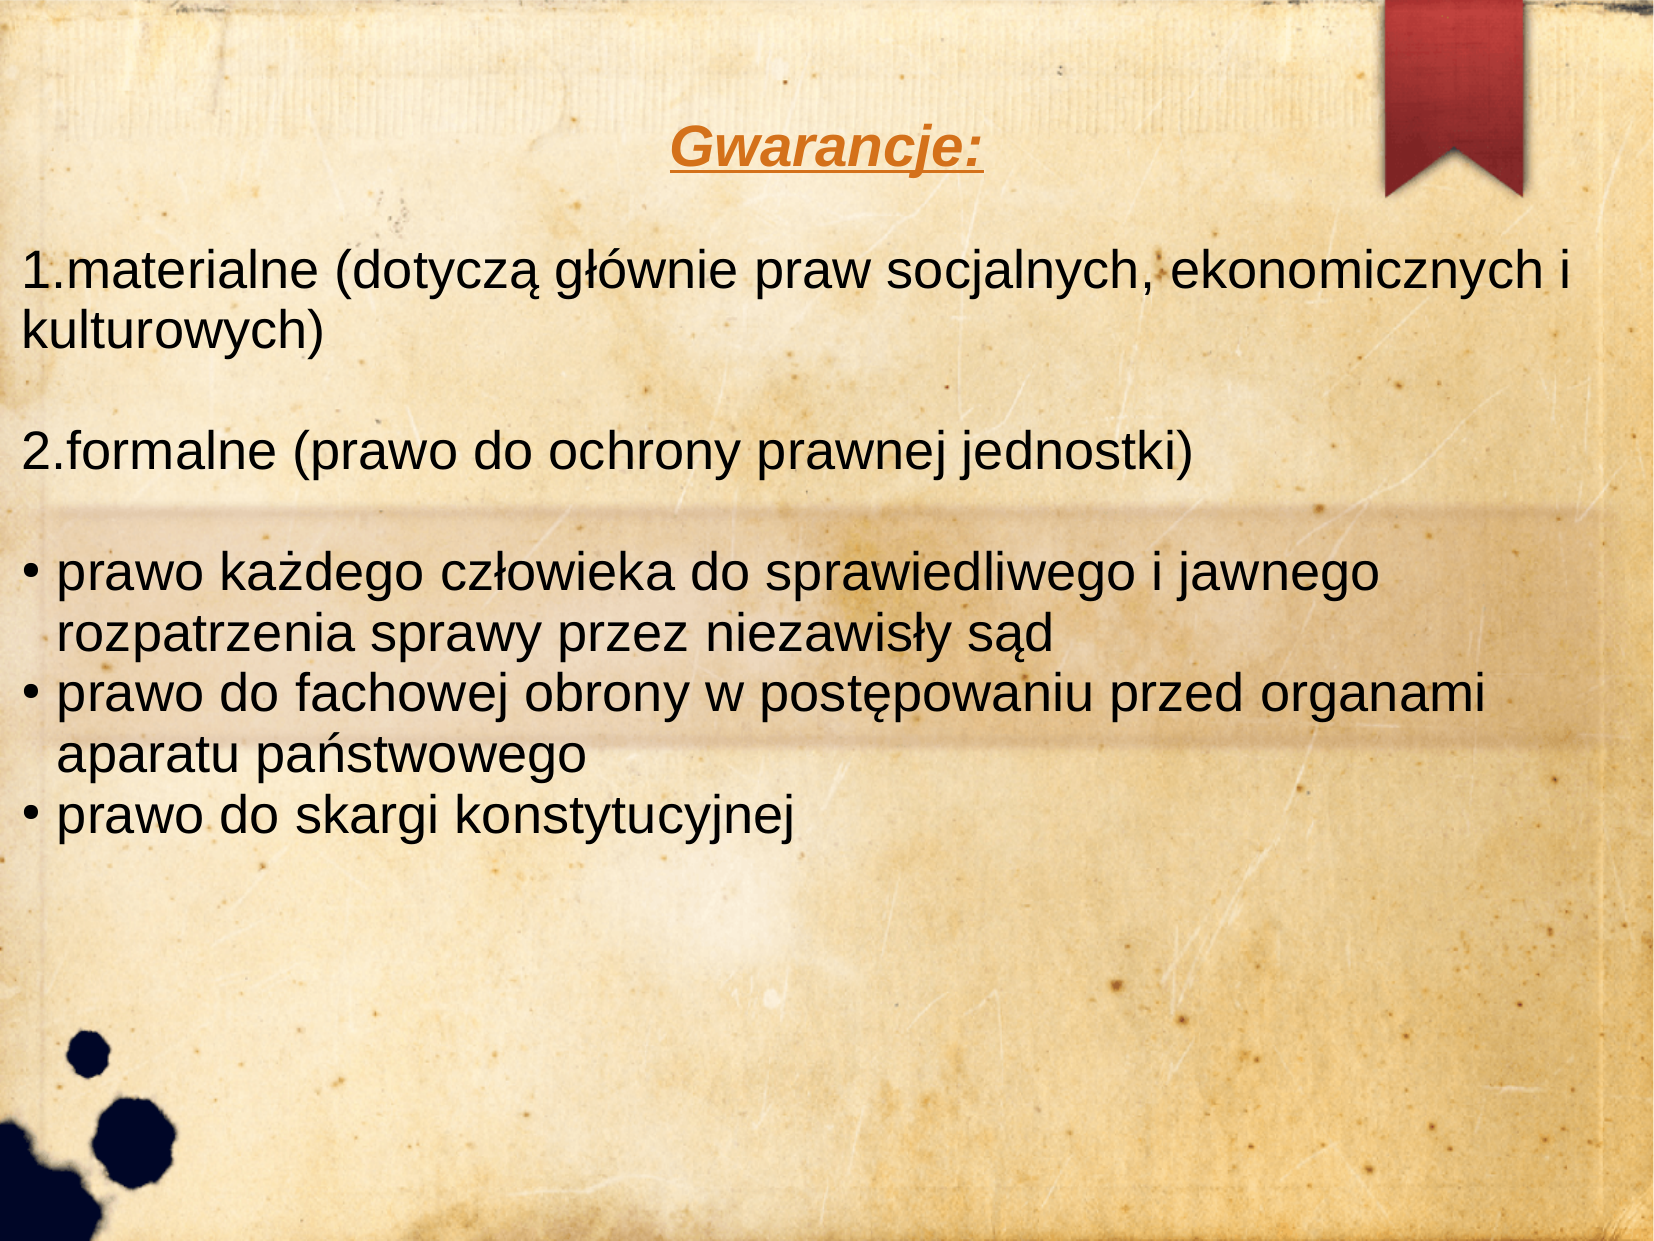

Gwarancje:
1.materialne (dotyczą głównie praw socjalnych, ekonomicznych i kulturowych)
2.formalne (prawo do ochrony prawnej jednostki)
prawo każdego człowieka do sprawiedliwego i jawnego rozpatrzenia sprawy przez niezawisły sąd
prawo do fachowej obrony w postępowaniu przed organami aparatu państwowego
prawo do skargi konstytucyjnej